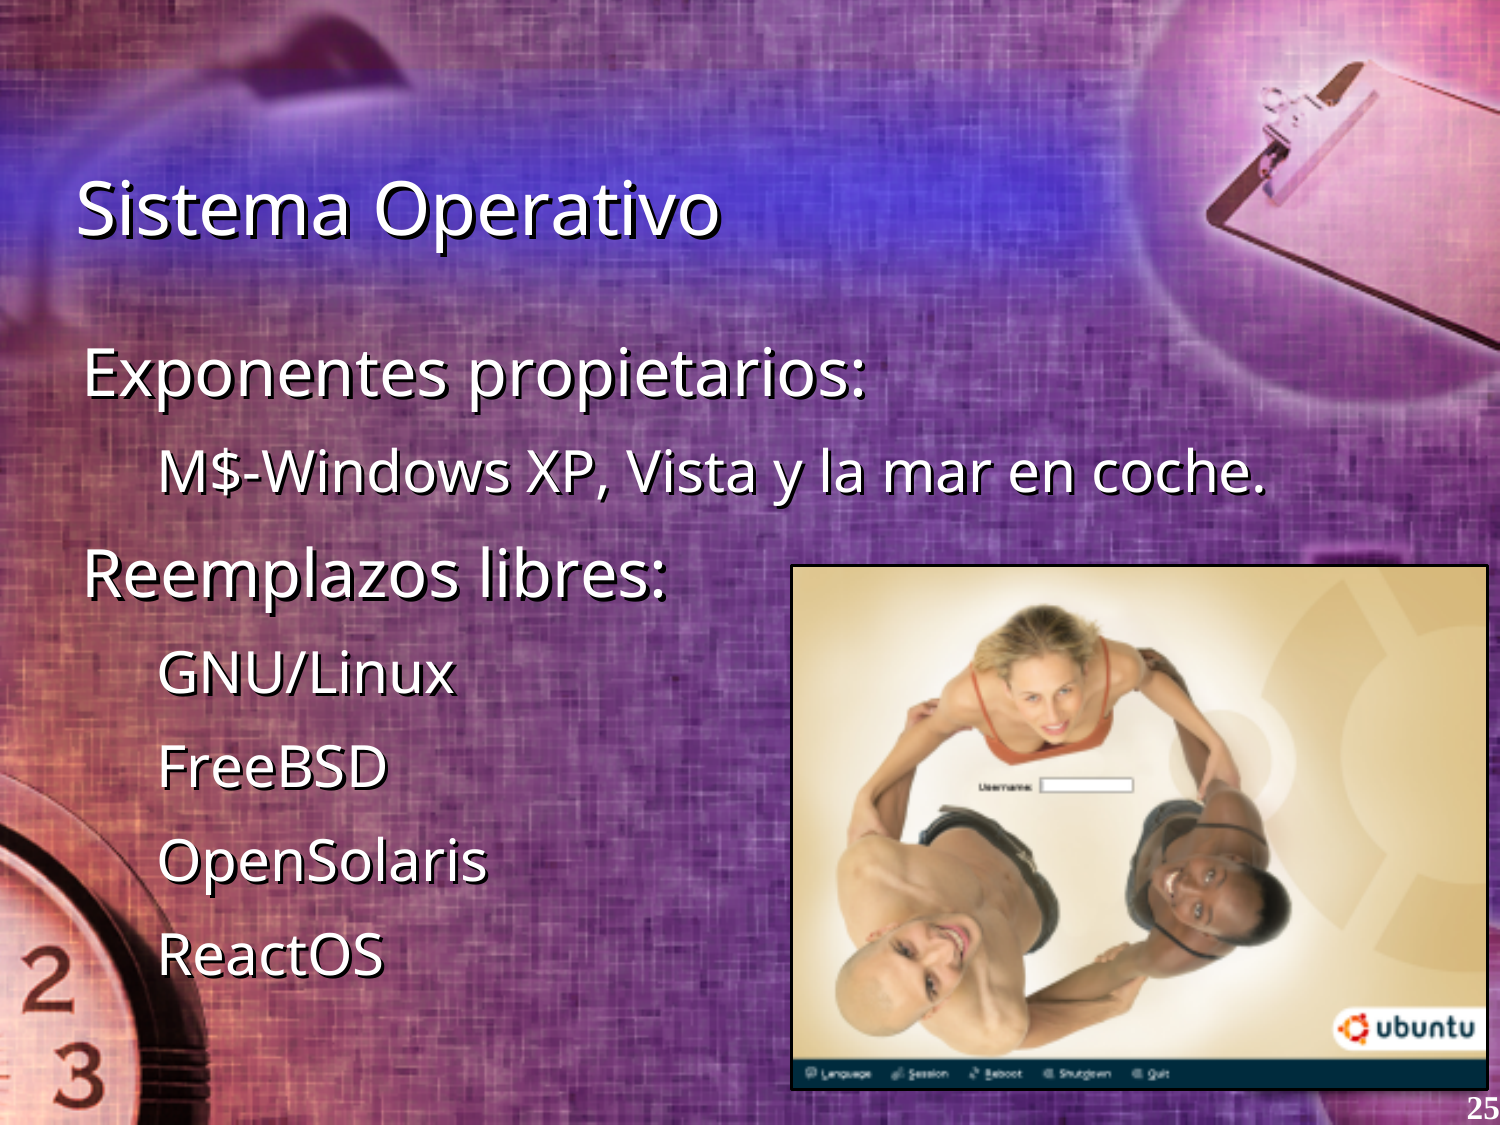

# Sistema Operativo
Exponentes propietarios:
M$-Windows XP, Vista y la mar en coche.
Reemplazos libres:
GNU/Linux
FreeBSD
OpenSolaris
ReactOS
25